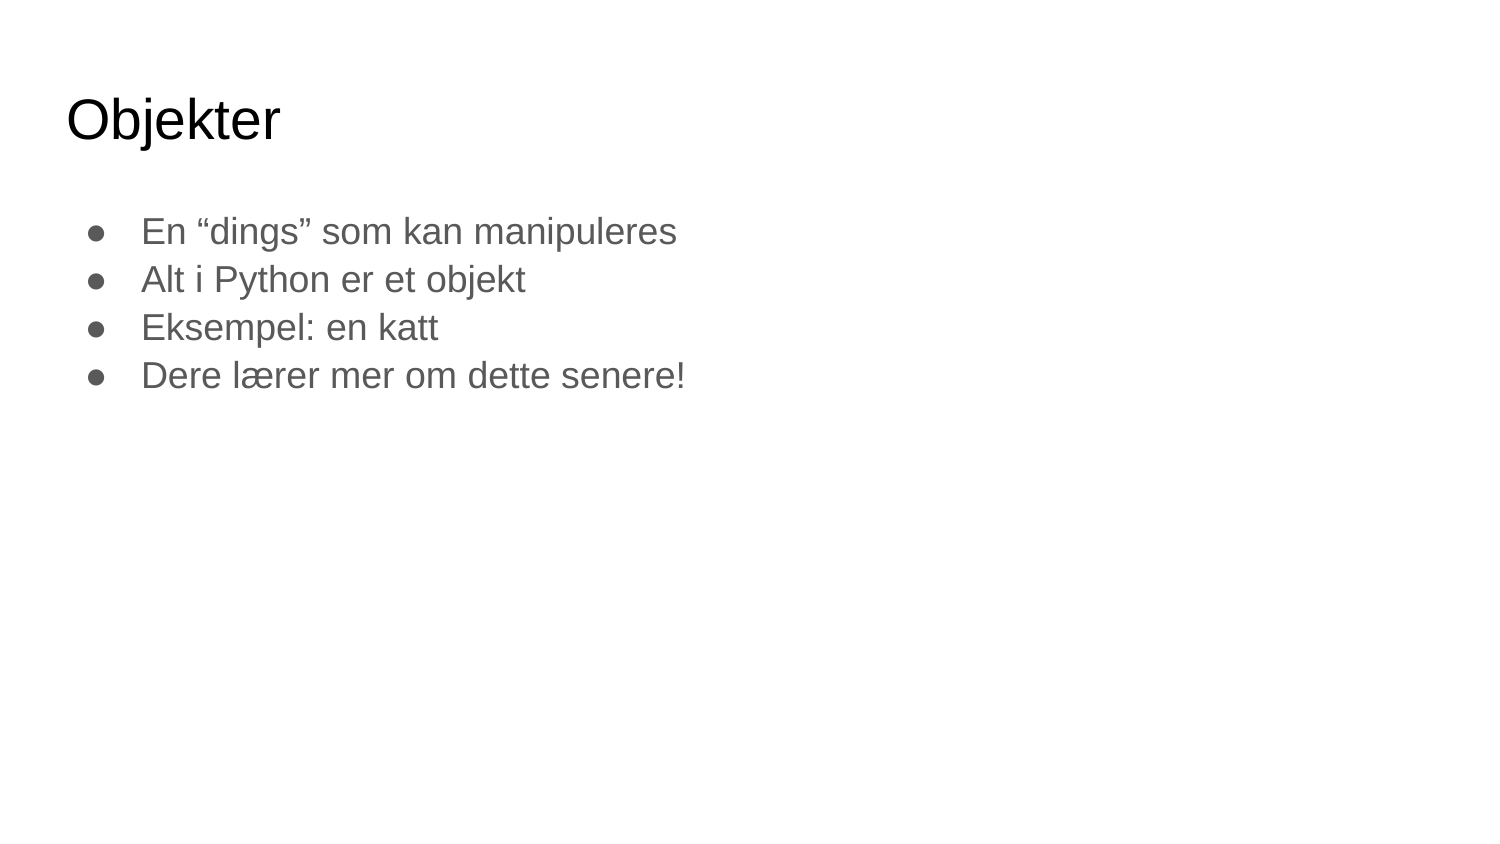

# Objekter
En “dings” som kan manipuleres
Alt i Python er et objekt
Eksempel: en katt
Dere lærer mer om dette senere!